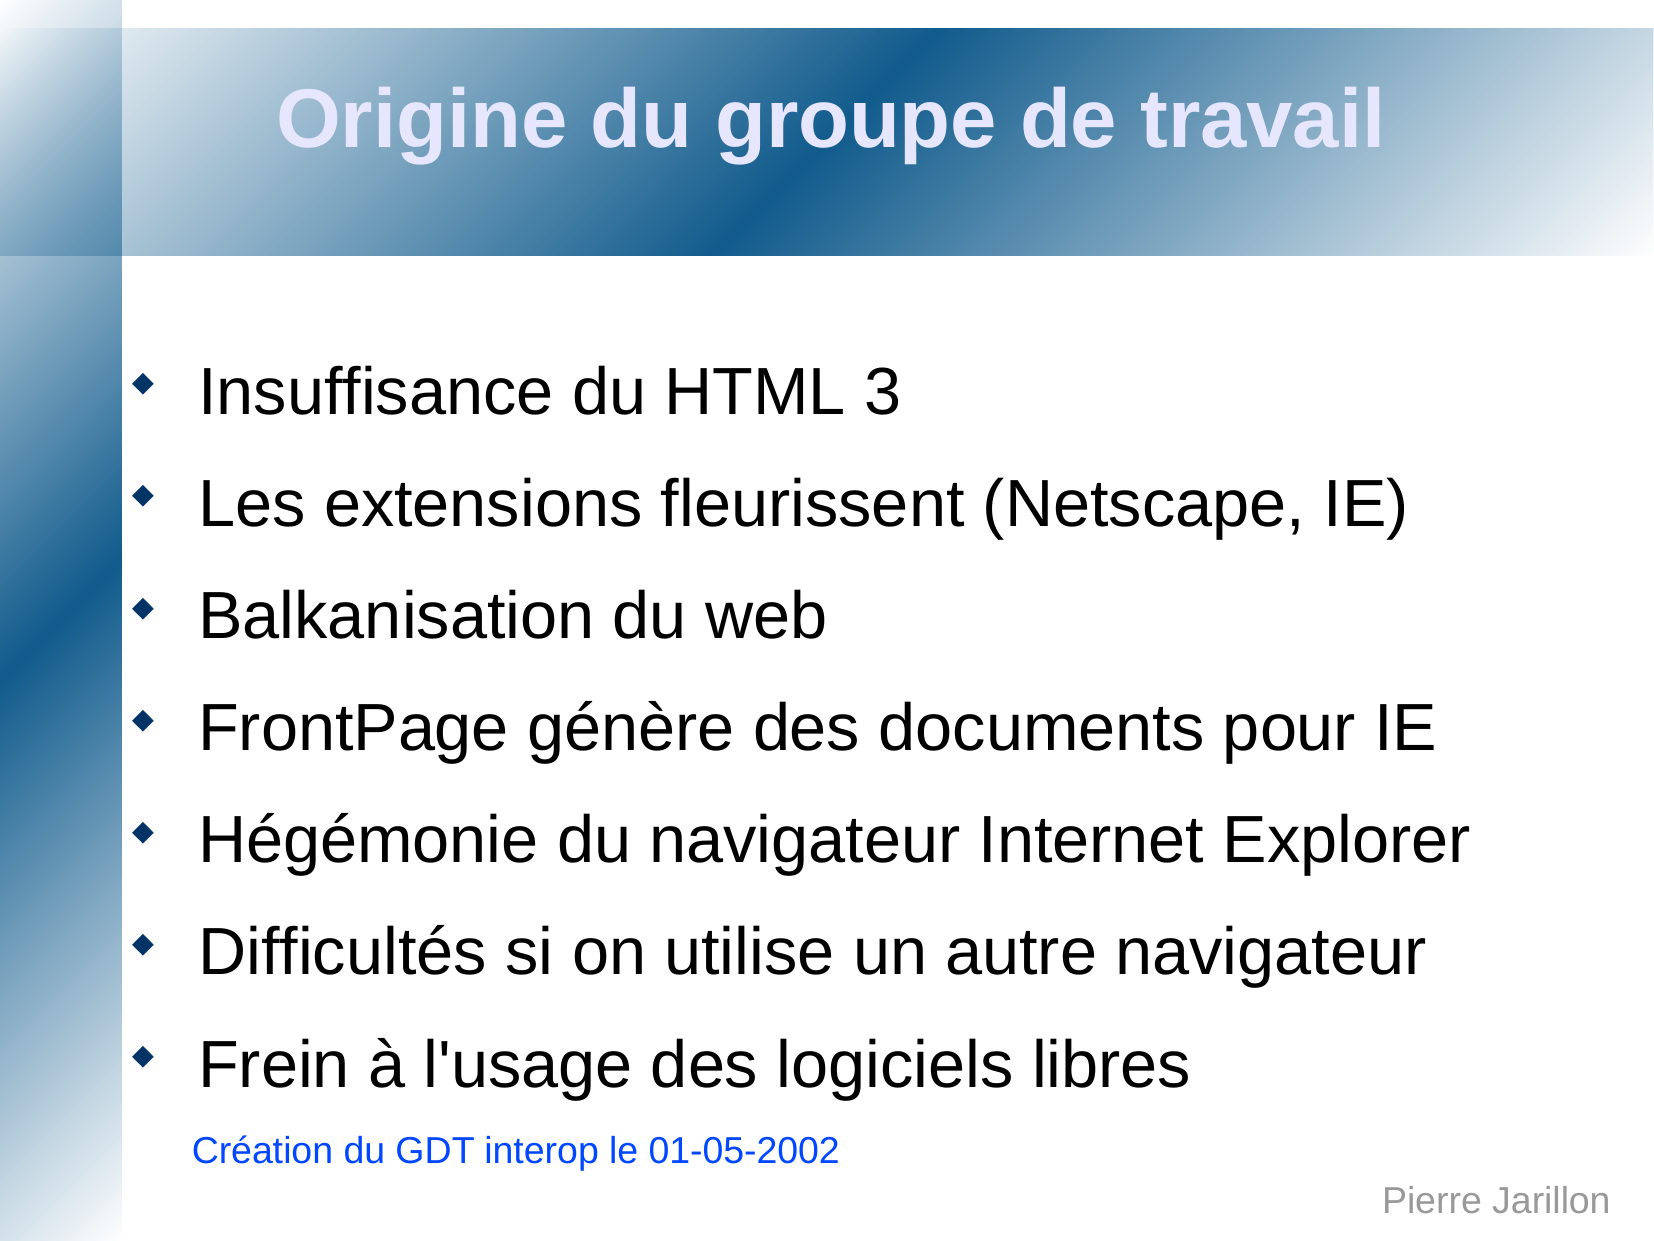

# Origine du groupe de travail
Insuffisance du HTML 3
Les extensions fleurissent (Netscape, IE)
Balkanisation du web
FrontPage génère des documents pour IE
Hégémonie du navigateur Internet Explorer
Difficultés si on utilise un autre navigateur
Frein à l'usage des logiciels libres
Création du GDT interop le 01-05-2002